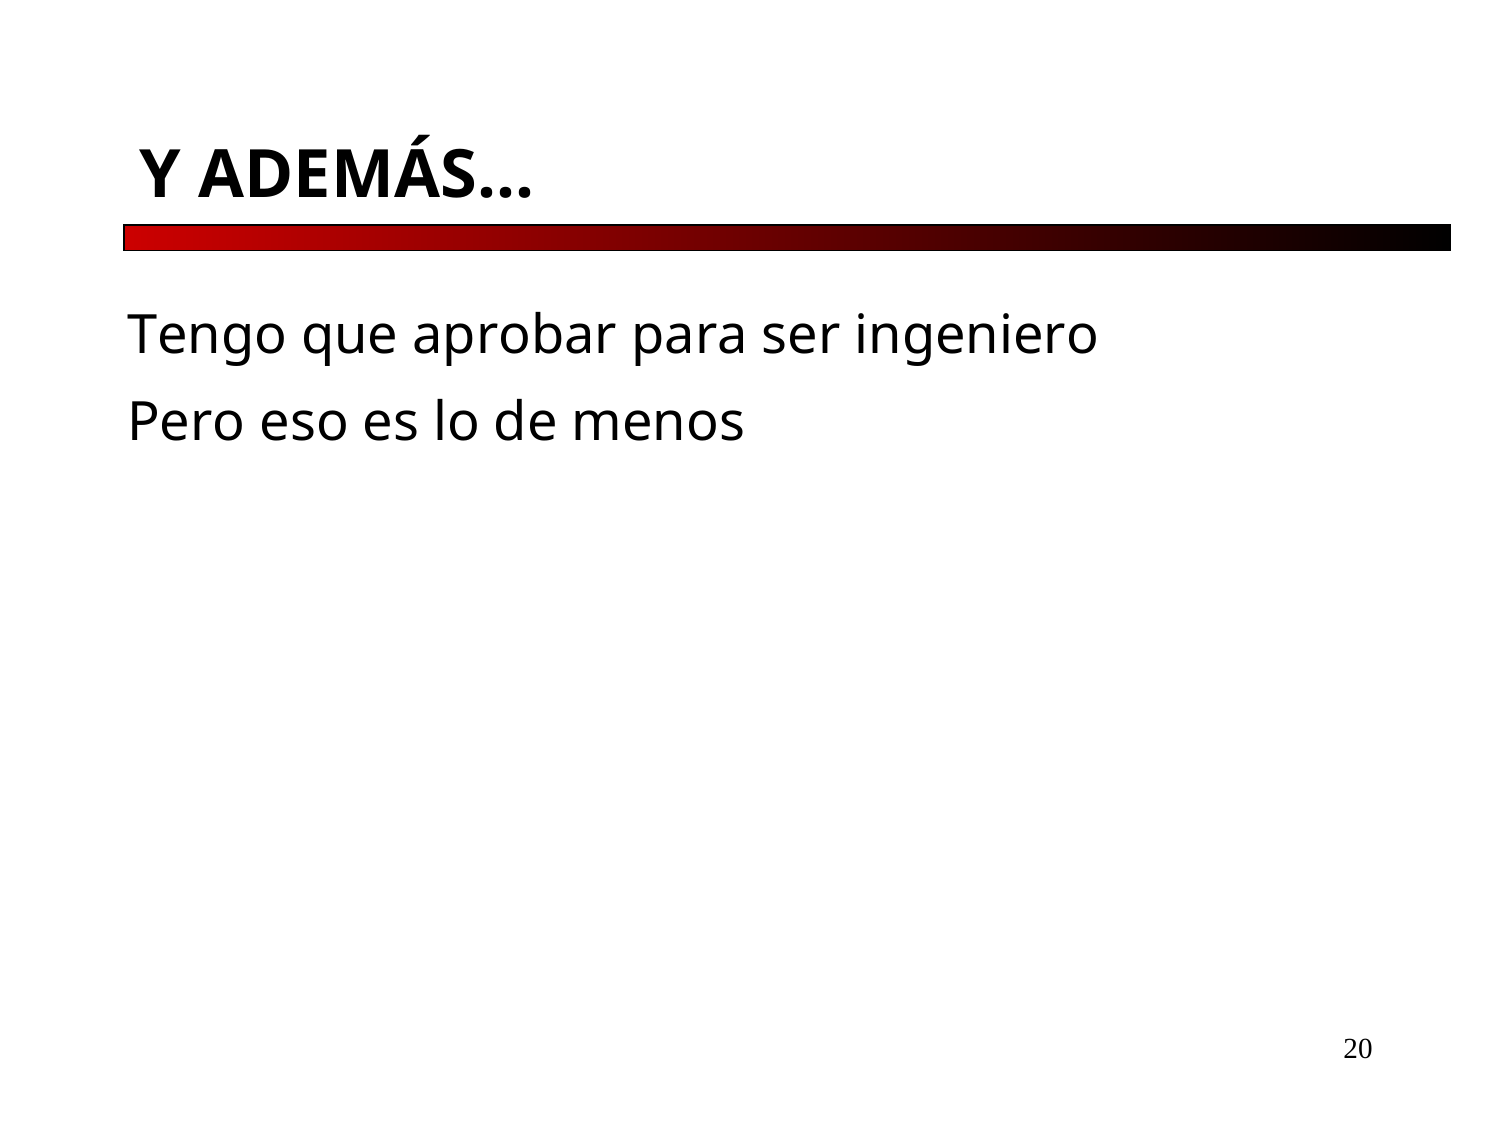

# Y ADEMÁS…
Tengo que aprobar para ser ingeniero
Pero eso es lo de menos
20